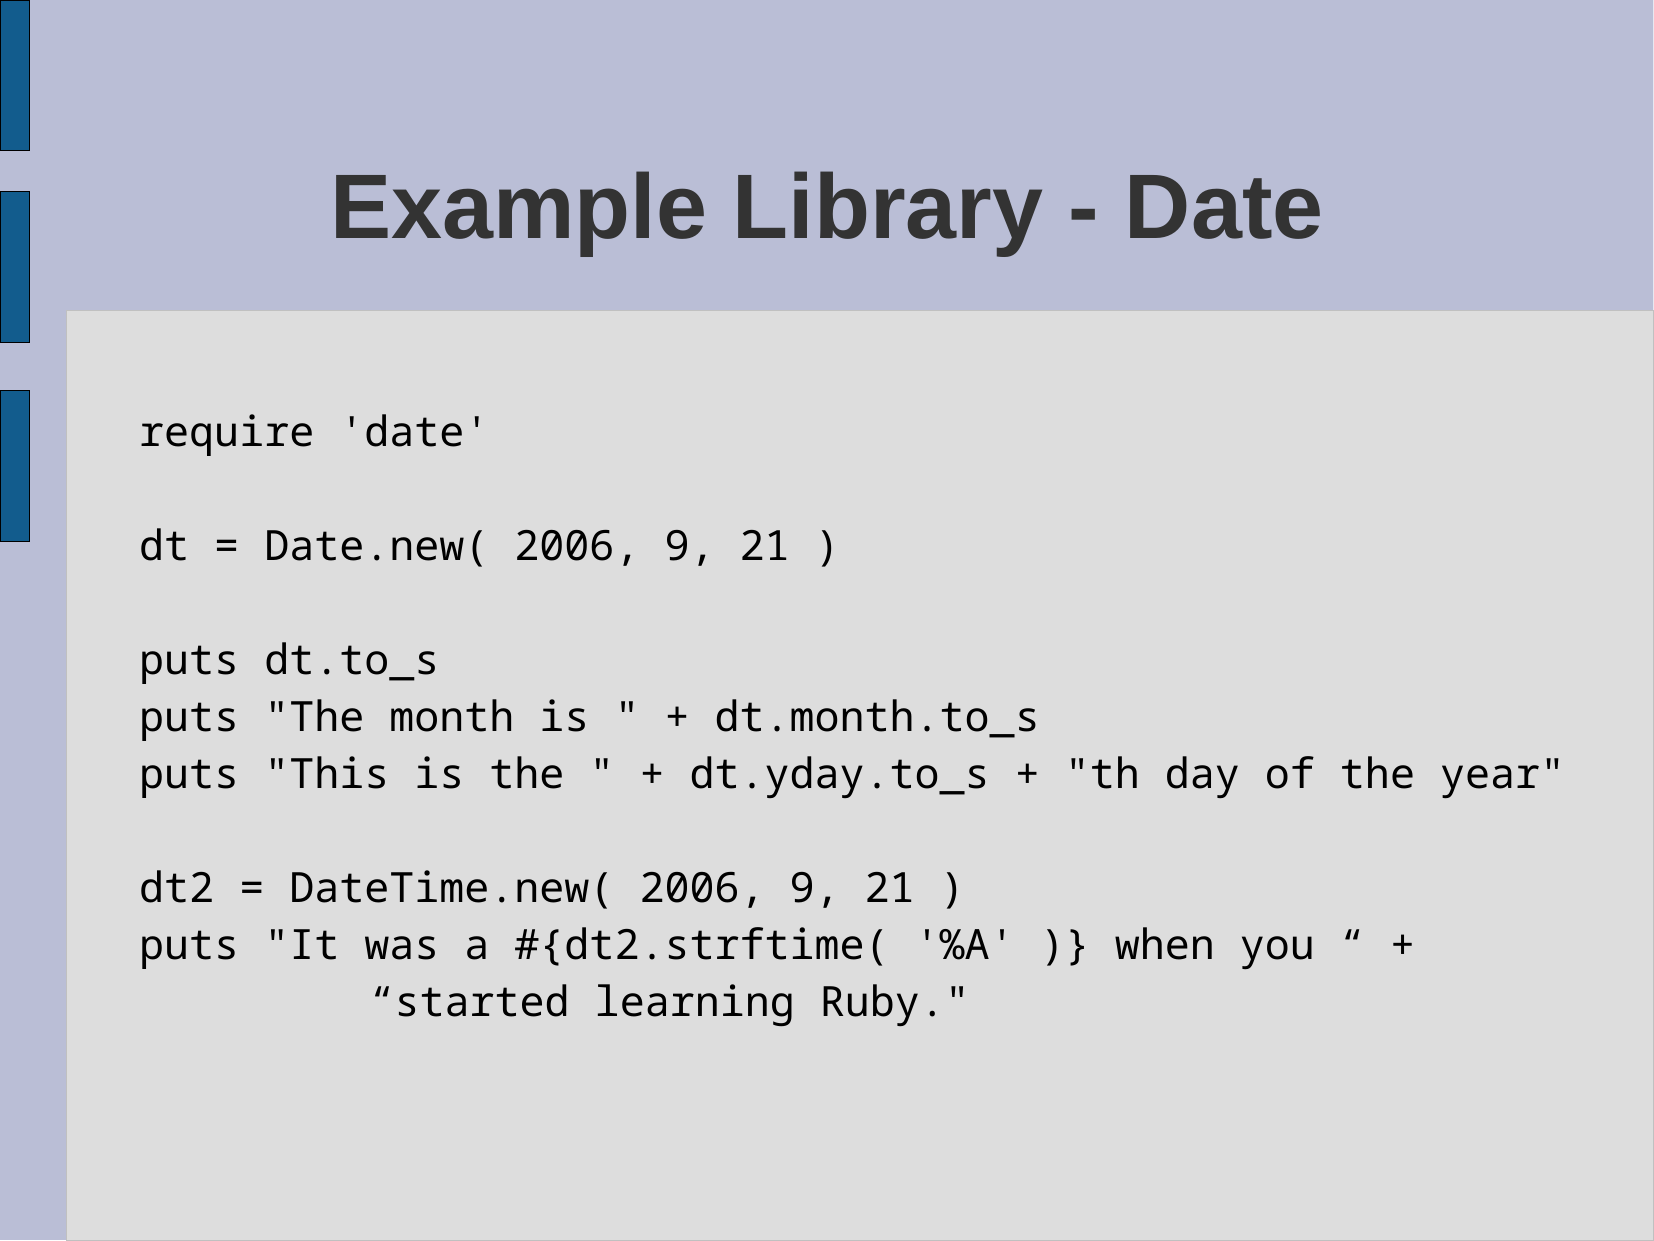

#
Example Library - Date
require 'date'
dt = Date.new( 2006, 9, 21 )
puts dt.to_s
puts "The month is " + dt.month.to_s
puts "This is the " + dt.yday.to_s + "th day of the year"
dt2 = DateTime.new( 2006, 9, 21 )
puts "It was a #{dt2.strftime( '%A' )} when you “ +
“started learning Ruby."